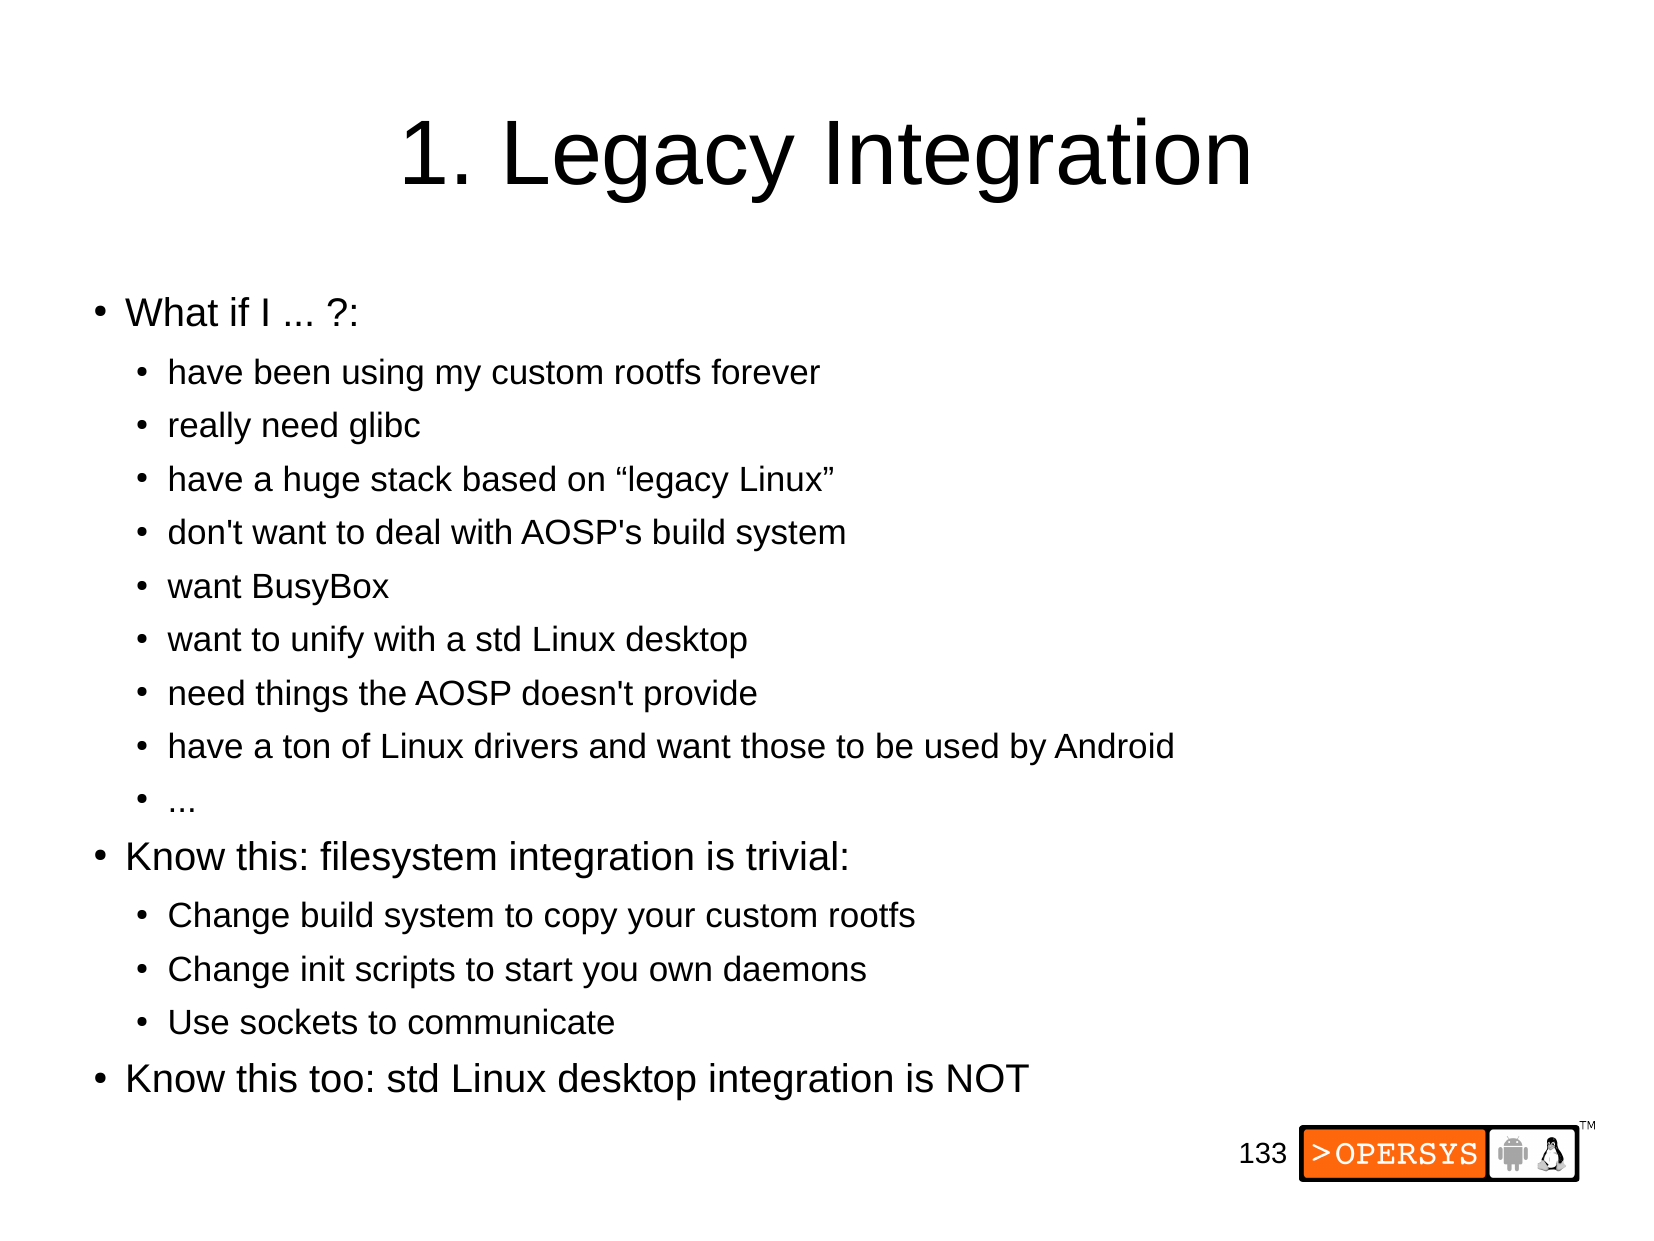

# 1. Legacy Integration
What if I ... ?:
have been using my custom rootfs forever
really need glibc
have a huge stack based on “legacy Linux”
don't want to deal with AOSP's build system
want BusyBox
want to unify with a std Linux desktop
need things the AOSP doesn't provide
have a ton of Linux drivers and want those to be used by Android
...
Know this: filesystem integration is trivial:
Change build system to copy your custom rootfs
Change init scripts to start you own daemons
Use sockets to communicate
Know this too: std Linux desktop integration is NOT